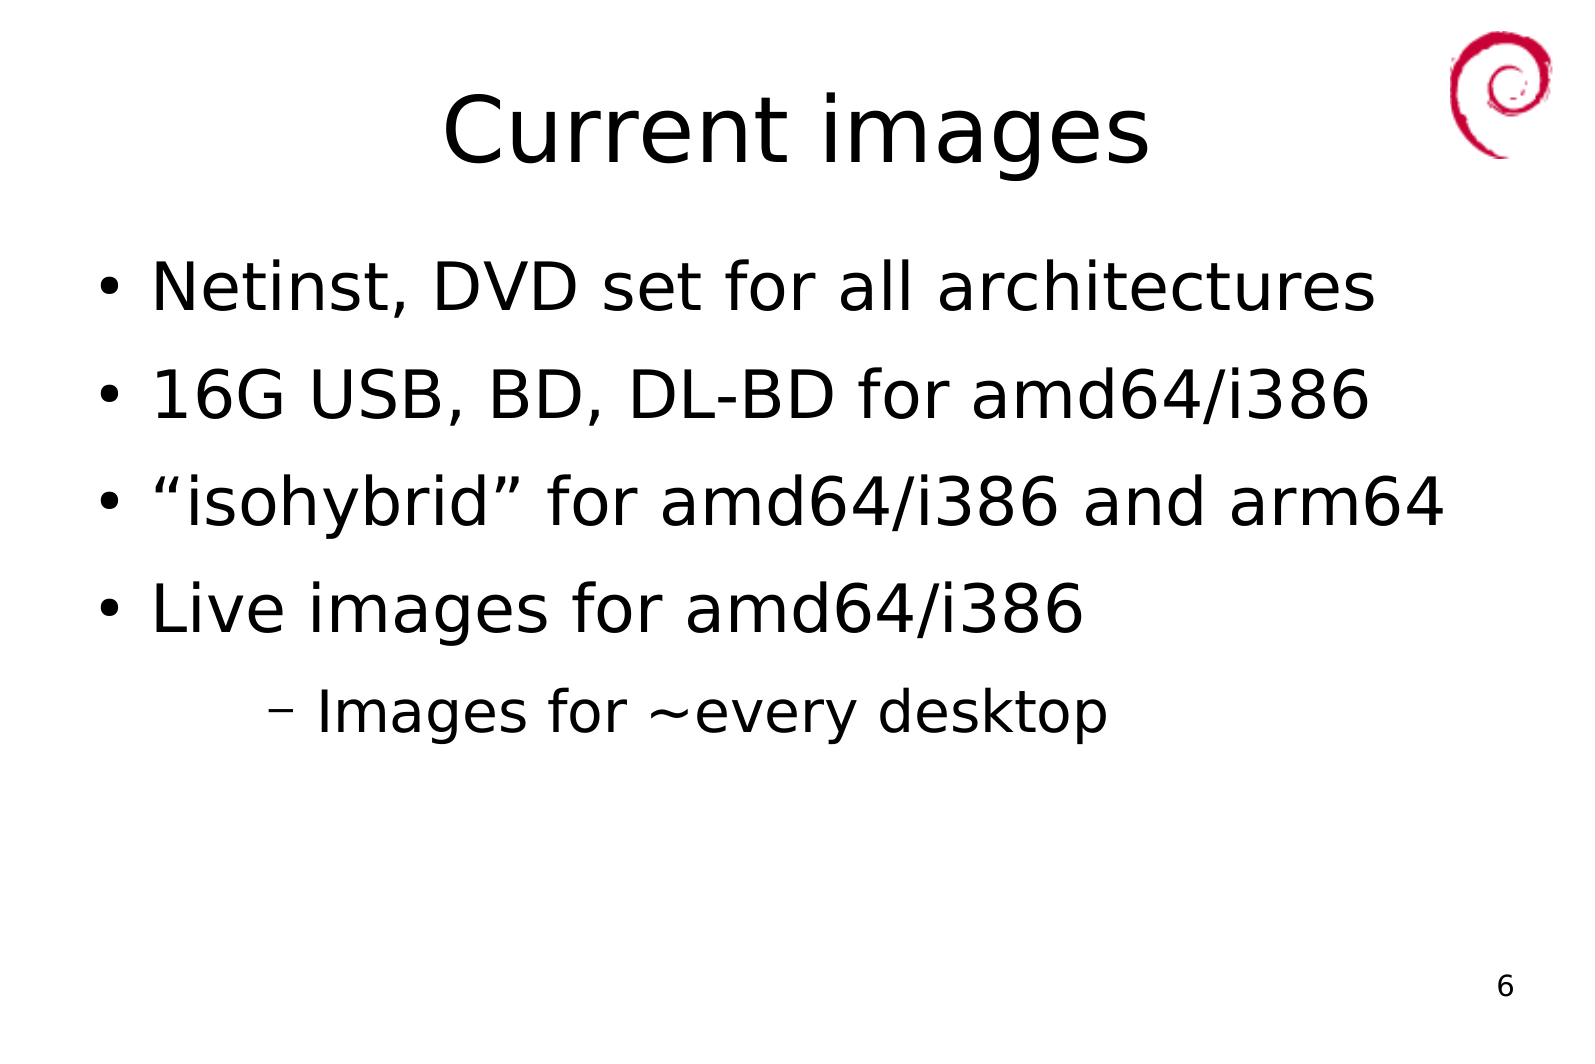

# Current images
Netinst, DVD set for all architectures
16G USB, BD, DL-BD for amd64/i386
“isohybrid” for amd64/i386 and arm64
Live images for amd64/i386
Images for ~every desktop
6